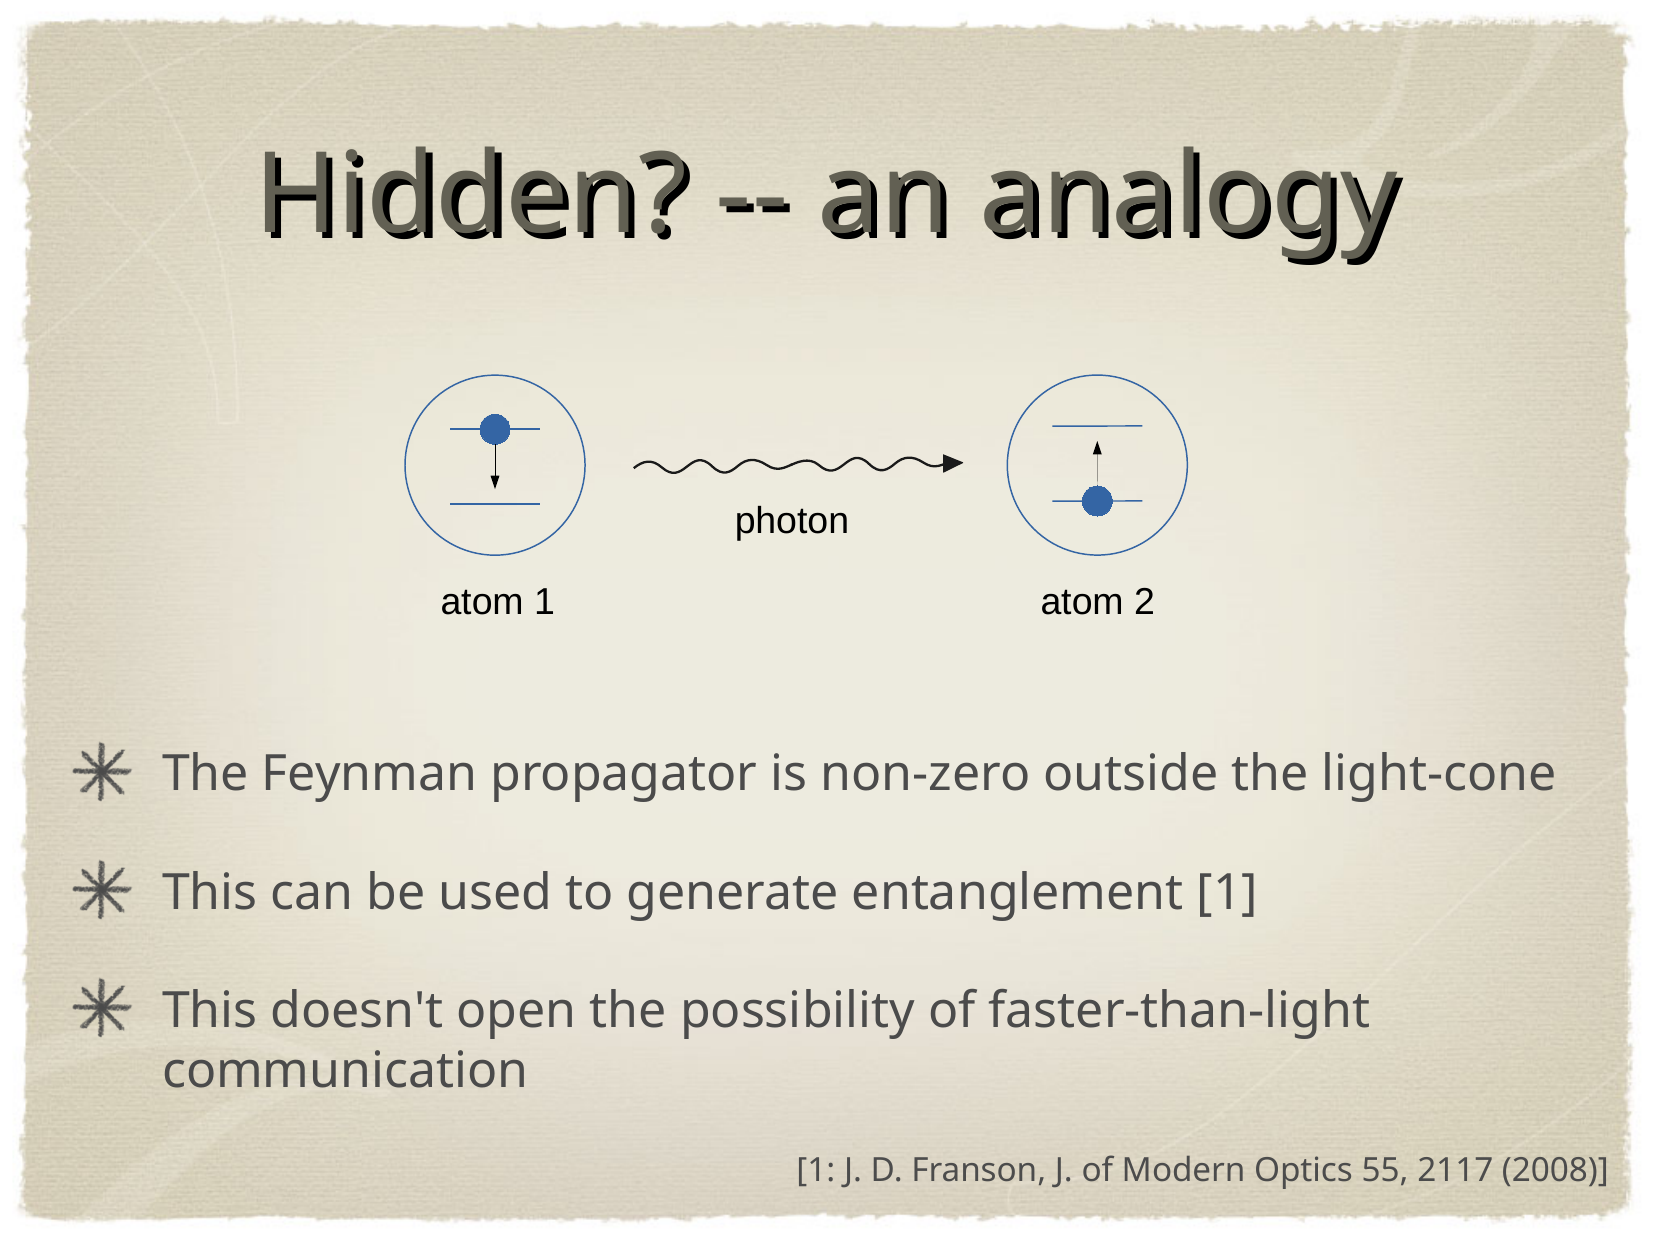

# Hidden? -- an analogy
photon
atom 1
atom 2
The Feynman propagator is non-zero outside the light-cone
This can be used to generate entanglement [1]
This doesn't open the possibility of faster-than-light communication
[1: J. D. Franson, J. of Modern Optics 55, 2117 (2008)]